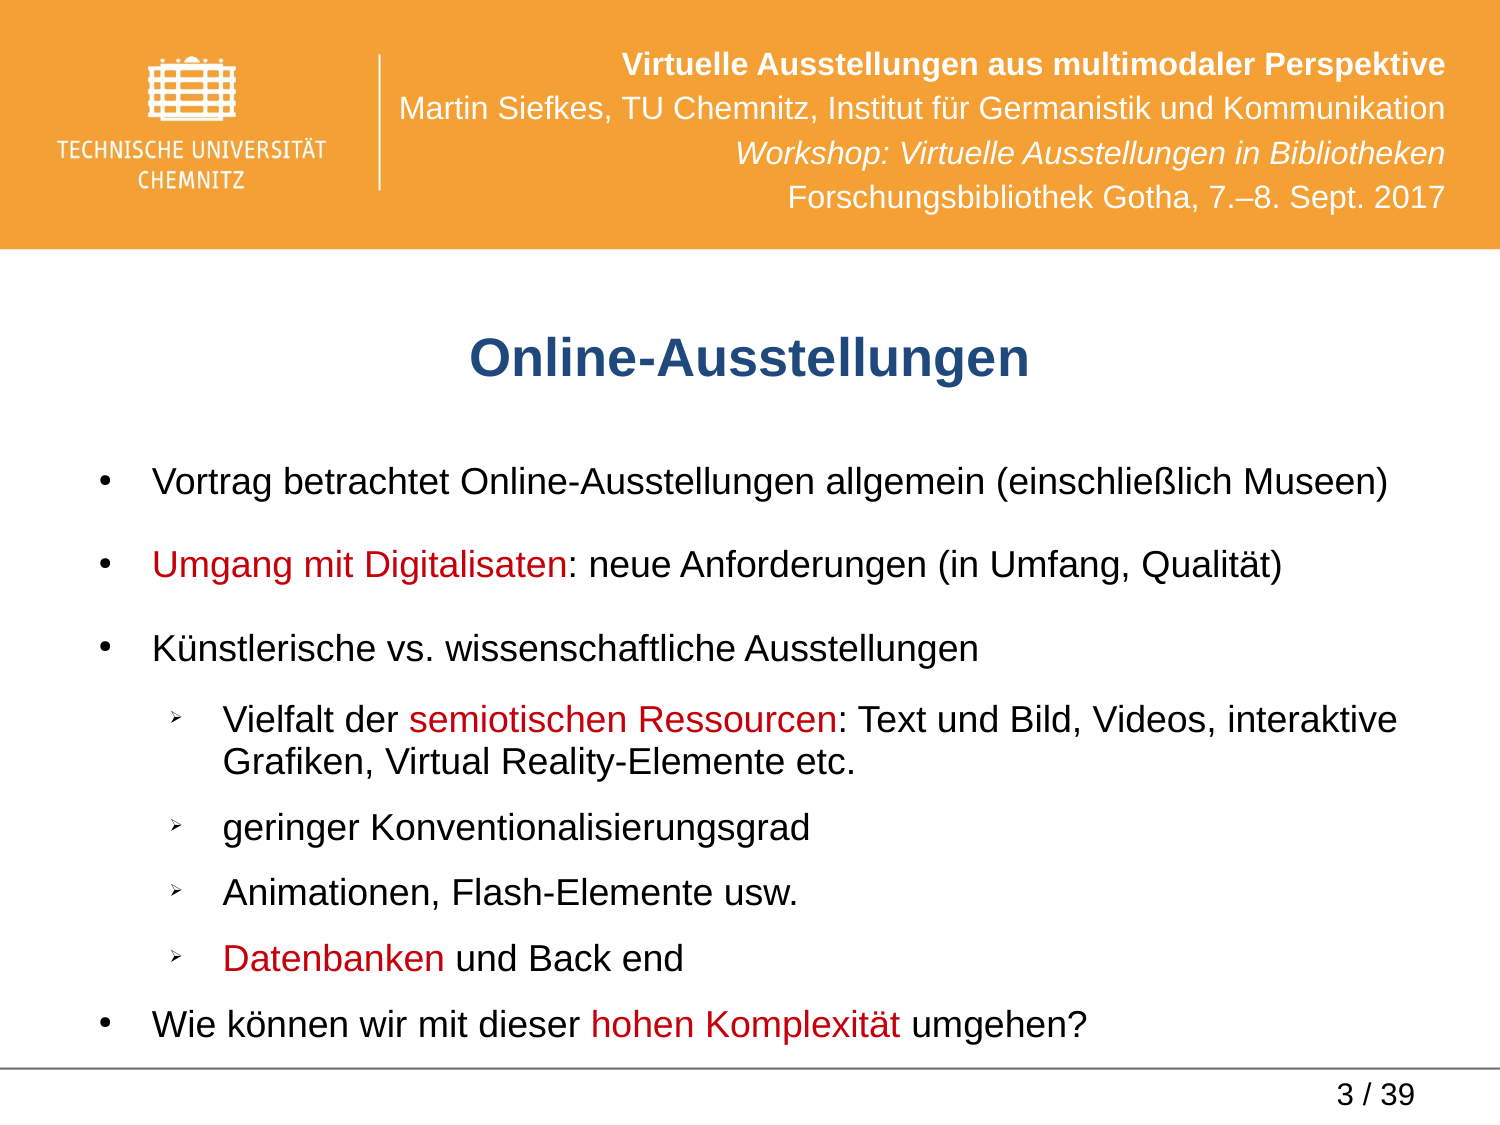

#
Online-Ausstellungen
Vortrag betrachtet Online-Ausstellungen allgemein (einschließlich Museen)
Umgang mit Digitalisaten: neue Anforderungen (in Umfang, Qualität)
Künstlerische vs. wissenschaftliche Ausstellungen
Vielfalt der semiotischen Ressourcen: Text und Bild, Videos, interaktive Grafiken, Virtual Reality-Elemente etc.
geringer Konventionalisierungsgrad
Animationen, Flash-Elemente usw.
Datenbanken und Back end
Wie können wir mit dieser hohen Komplexität umgehen?